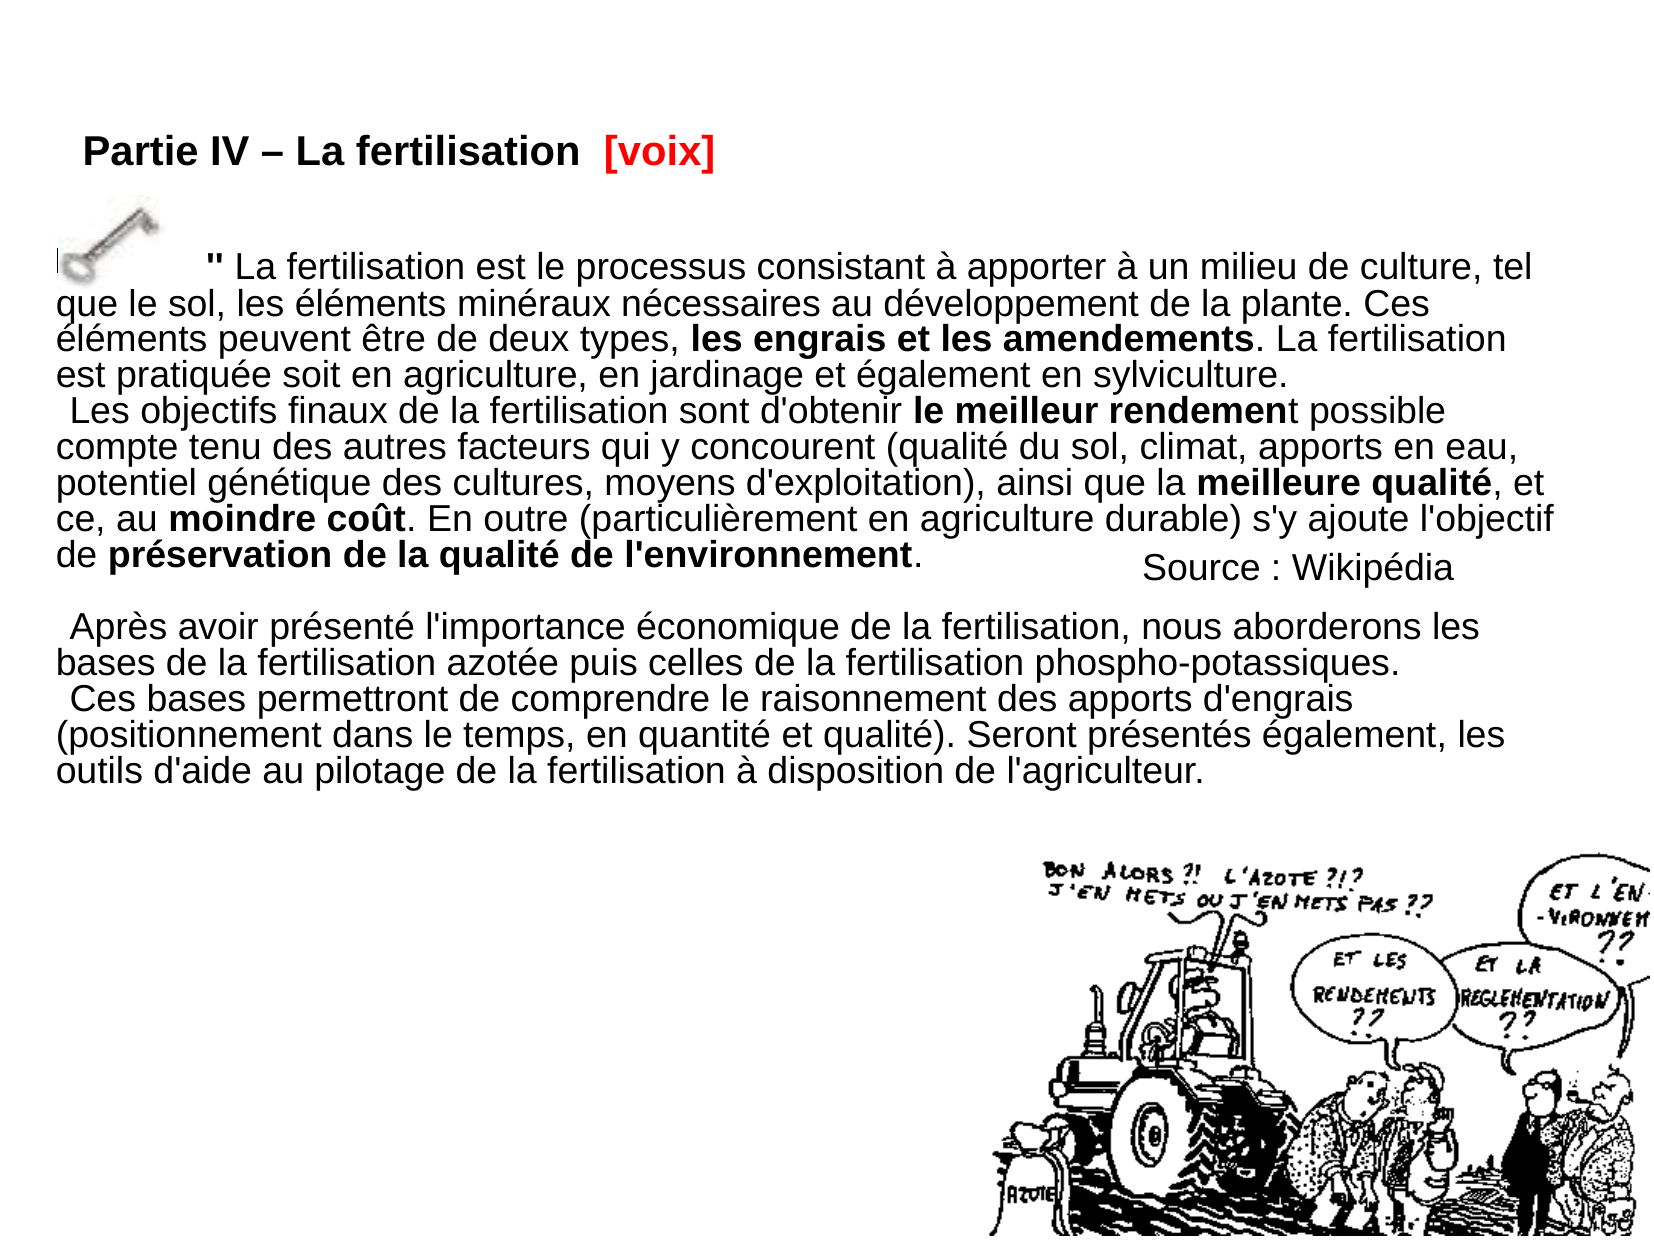

Partie IV – La fertilisation [voix]
 '' La fertilisation est le processus consistant à apporter à un milieu de culture, tel que le sol, les éléments minéraux nécessaires au développement de la plante. Ces éléments peuvent être de deux types, les engrais et les amendements. La fertilisation est pratiquée soit en agriculture, en jardinage et également en sylviculture.
Les objectifs finaux de la fertilisation sont d'obtenir le meilleur rendement possible compte tenu des autres facteurs qui y concourent (qualité du sol, climat, apports en eau, potentiel génétique des cultures, moyens d'exploitation), ainsi que la meilleure qualité, et ce, au moindre coût. En outre (particulièrement en agriculture durable) s'y ajoute l'objectif de préservation de la qualité de l'environnement.
Après avoir présenté l'importance économique de la fertilisation, nous aborderons les bases de la fertilisation azotée puis celles de la fertilisation phospho-potassiques.
Ces bases permettront de comprendre le raisonnement des apports d'engrais (positionnement dans le temps, en quantité et qualité). Seront présentés également, les outils d'aide au pilotage de la fertilisation à disposition de l'agriculteur.
Source : Wikipédia